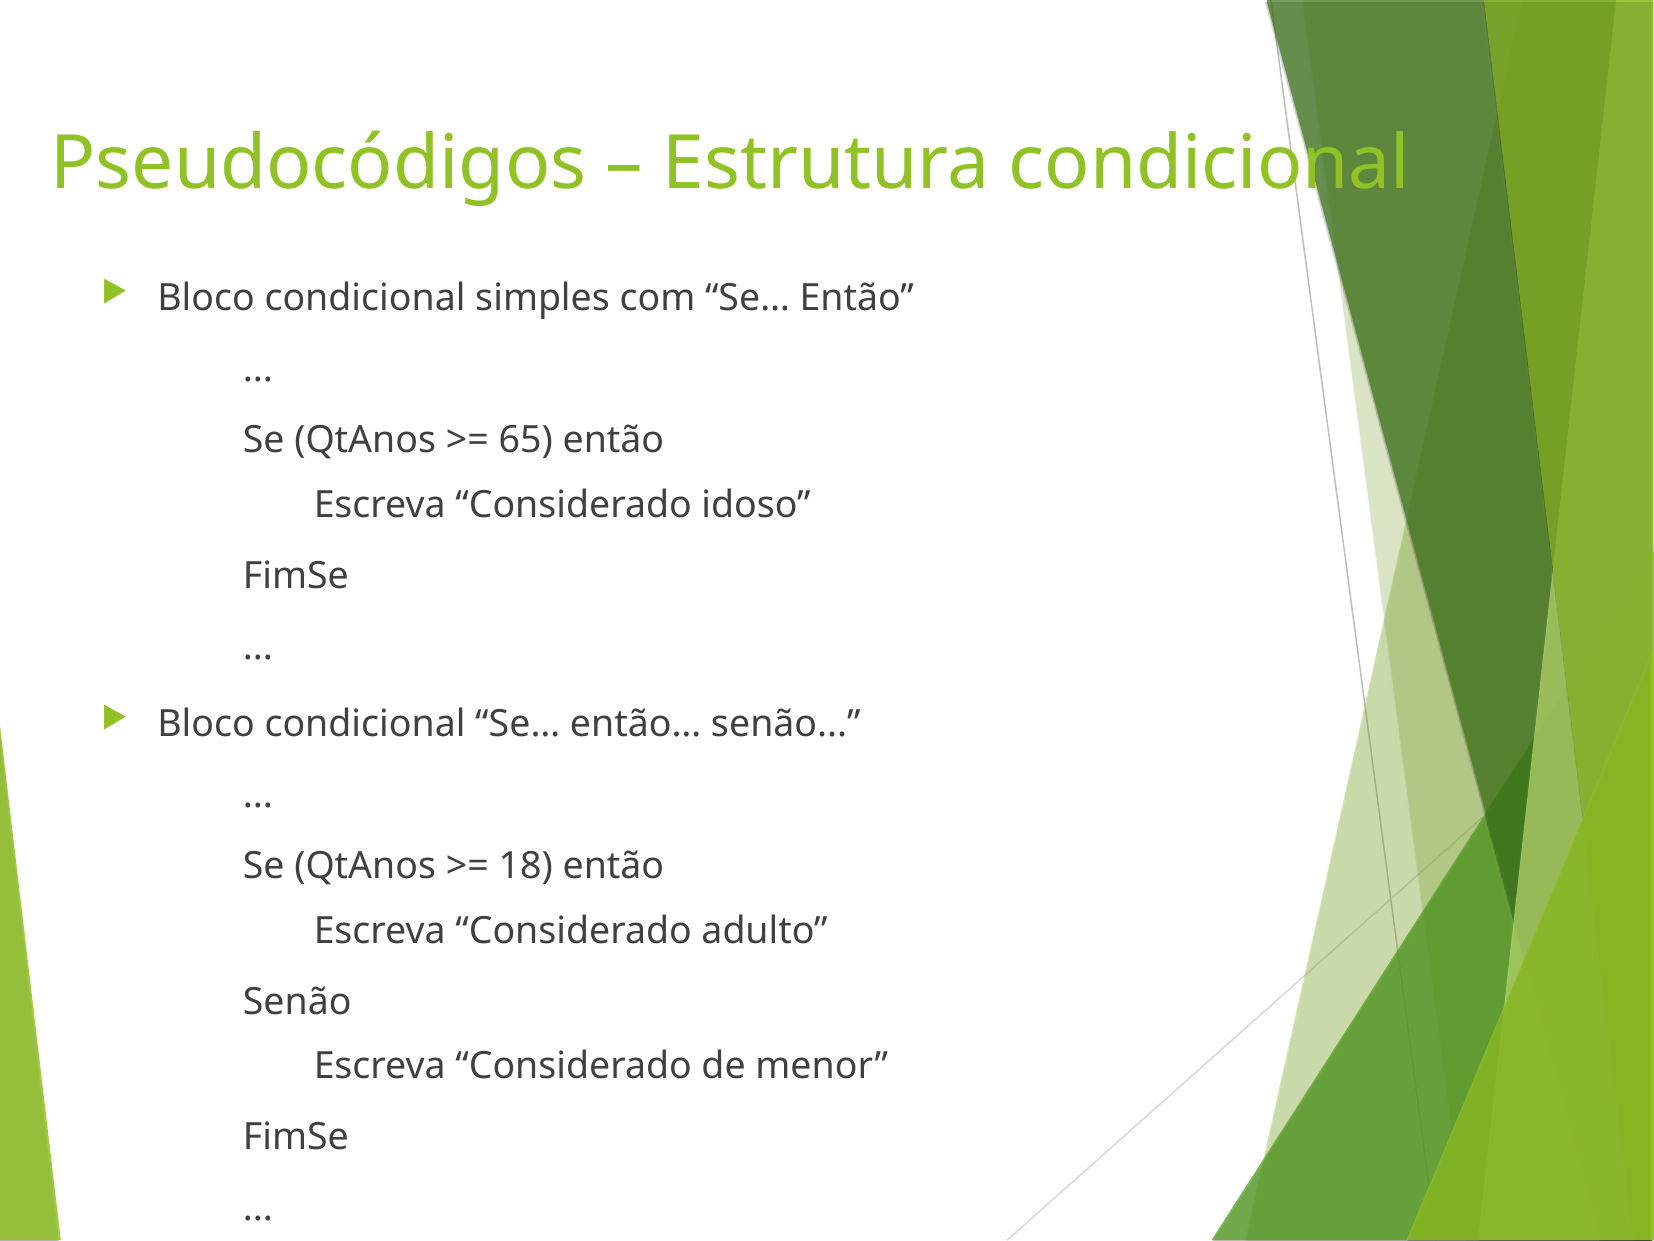

# Pseudocódigos – Estrutura condicional
Bloco condicional simples com “Se… Então”
...
Se (QtAnos >= 65) então
Escreva “Considerado idoso”
FimSe
...
Bloco condicional “Se… então… senão...”
...
Se (QtAnos >= 18) então
Escreva “Considerado adulto”
Senão
Escreva “Considerado de menor”
FimSe
...